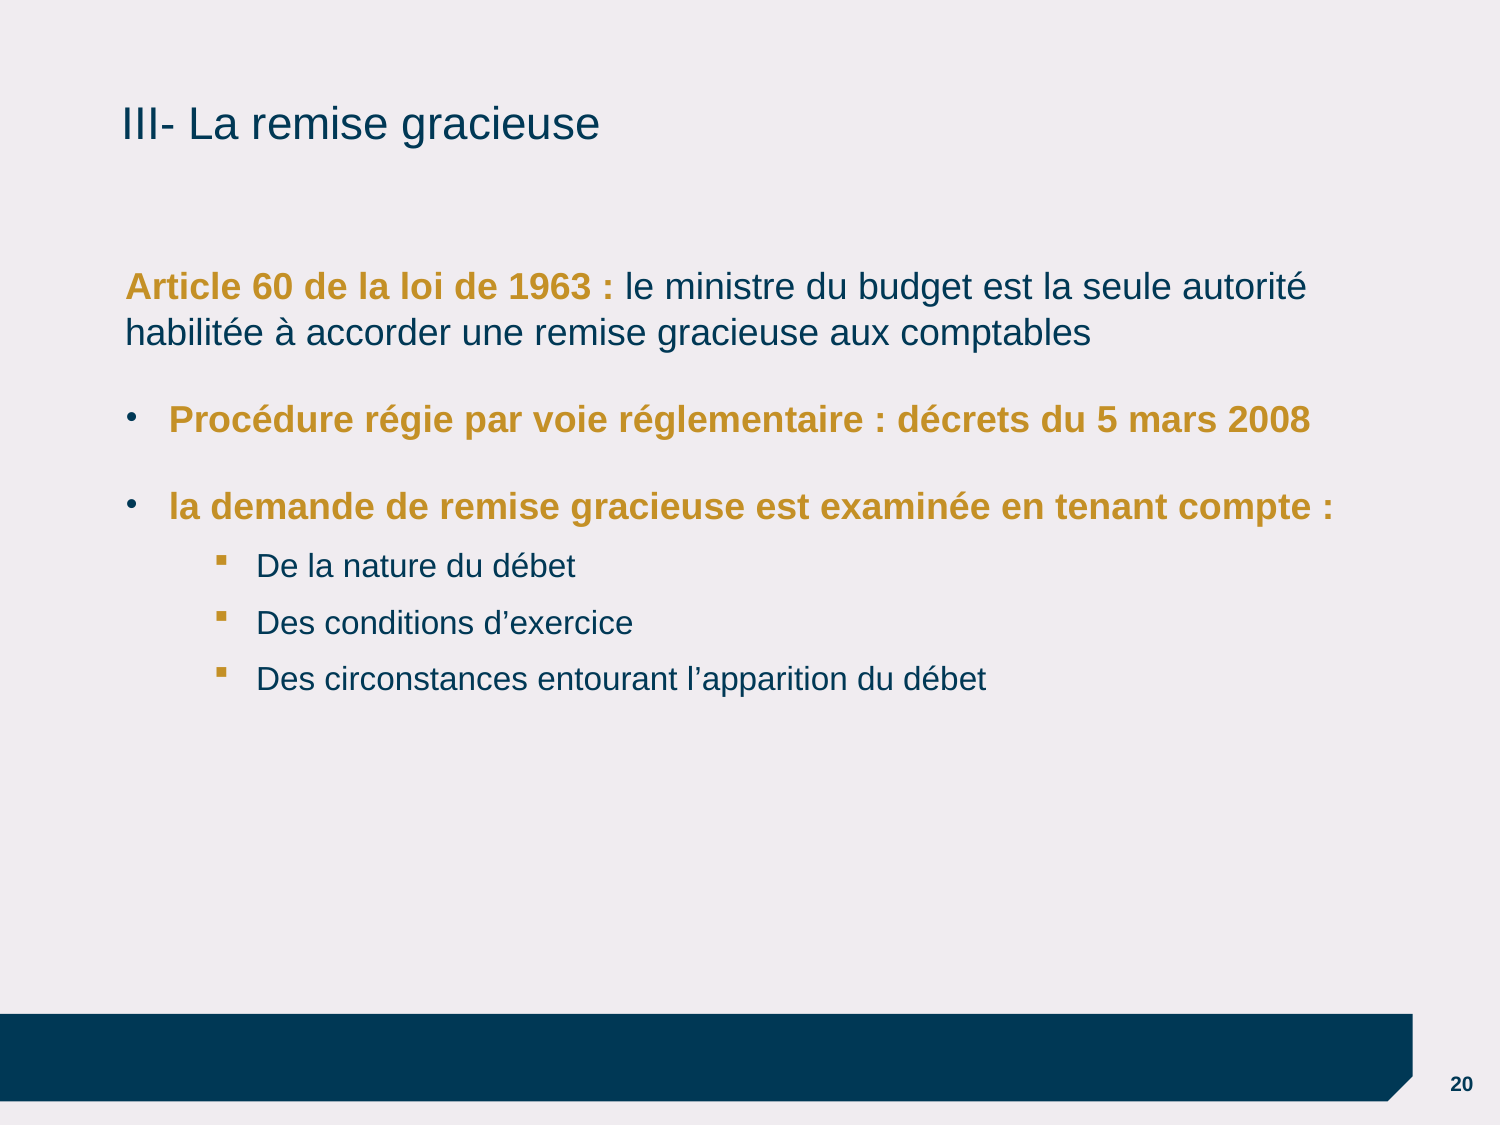

# III- La remise gracieuse
Article 60 de la loi de 1963 : le ministre du budget est la seule autorité habilitée à accorder une remise gracieuse aux comptables
Procédure régie par voie réglementaire : décrets du 5 mars 2008
la demande de remise gracieuse est examinée en tenant compte :
De la nature du débet
Des conditions d’exercice
Des circonstances entourant l’apparition du débet